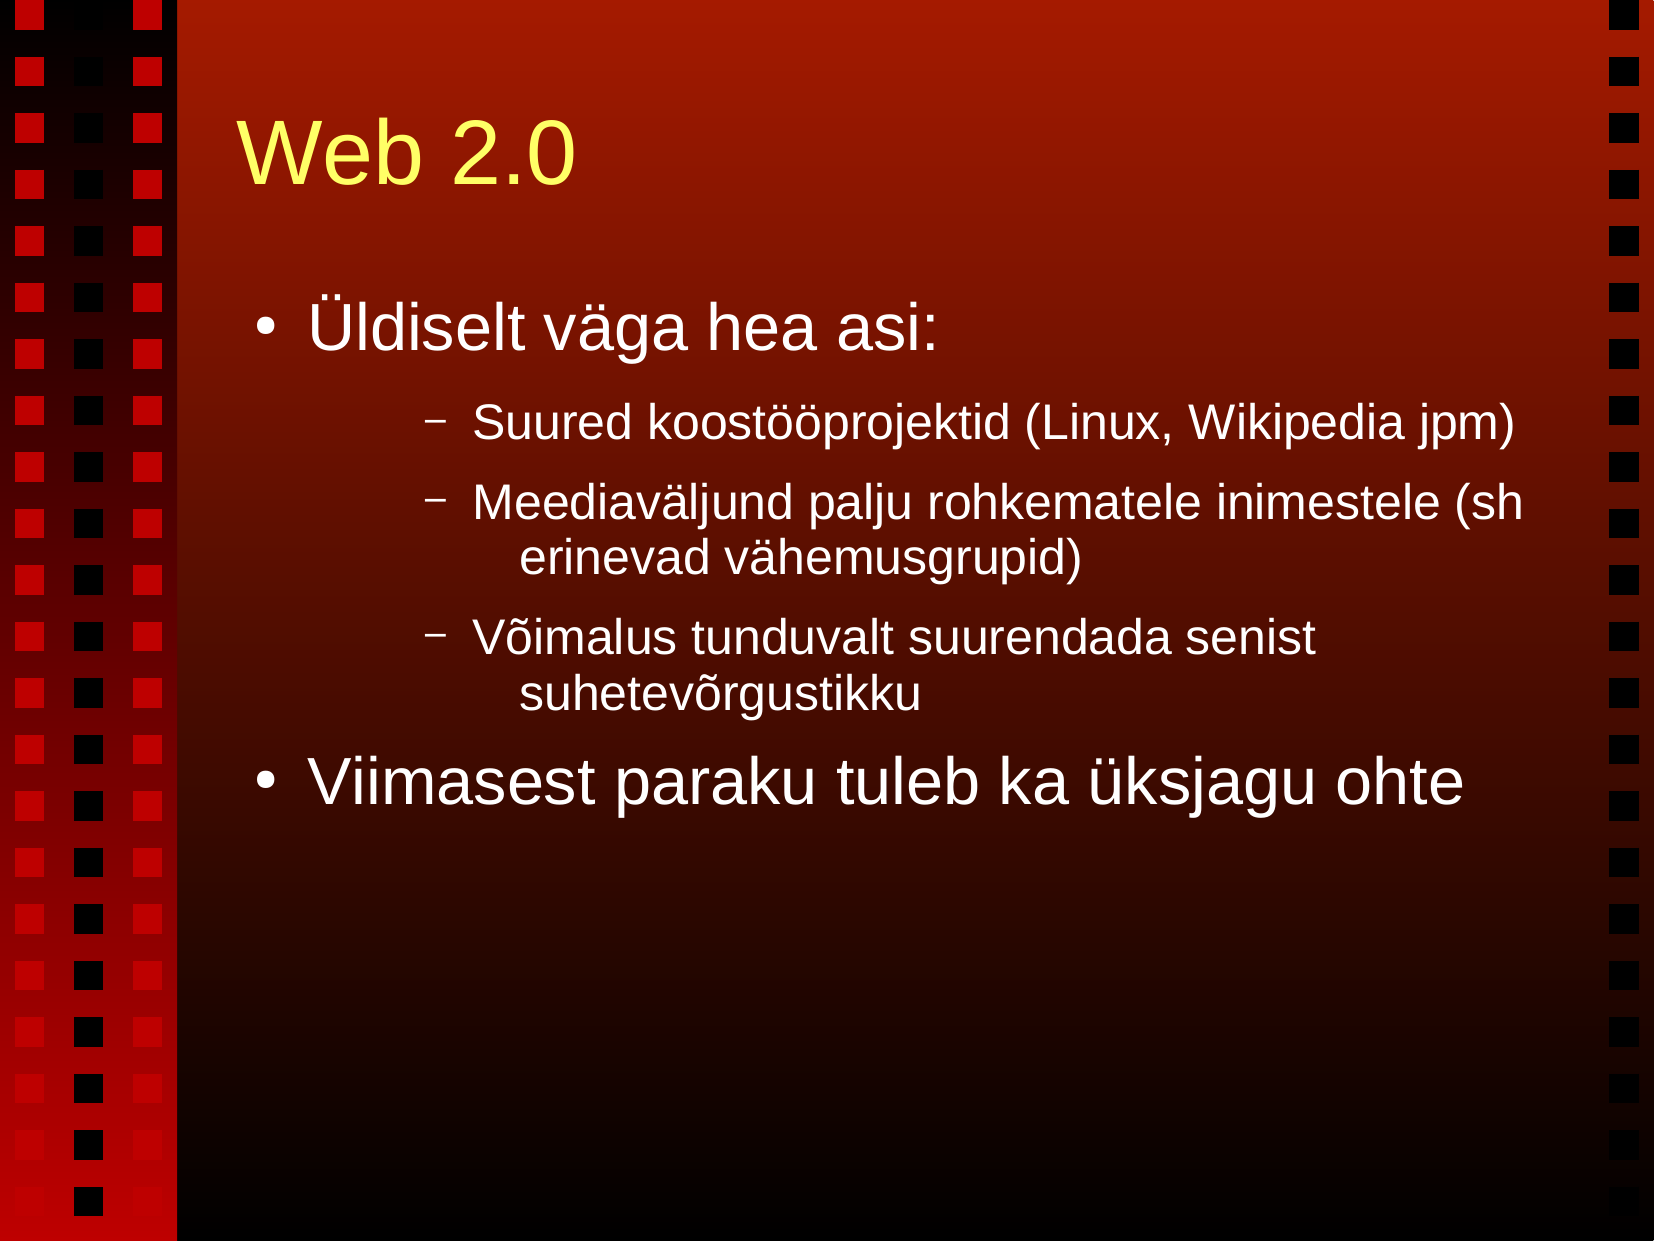

# Web 2.0
Üldiselt väga hea asi:
Suured koostööprojektid (Linux, Wikipedia jpm)
Meediaväljund palju rohkematele inimestele (sh erinevad vähemusgrupid)
Võimalus tunduvalt suurendada senist suhetevõrgustikku
Viimasest paraku tuleb ka üksjagu ohte